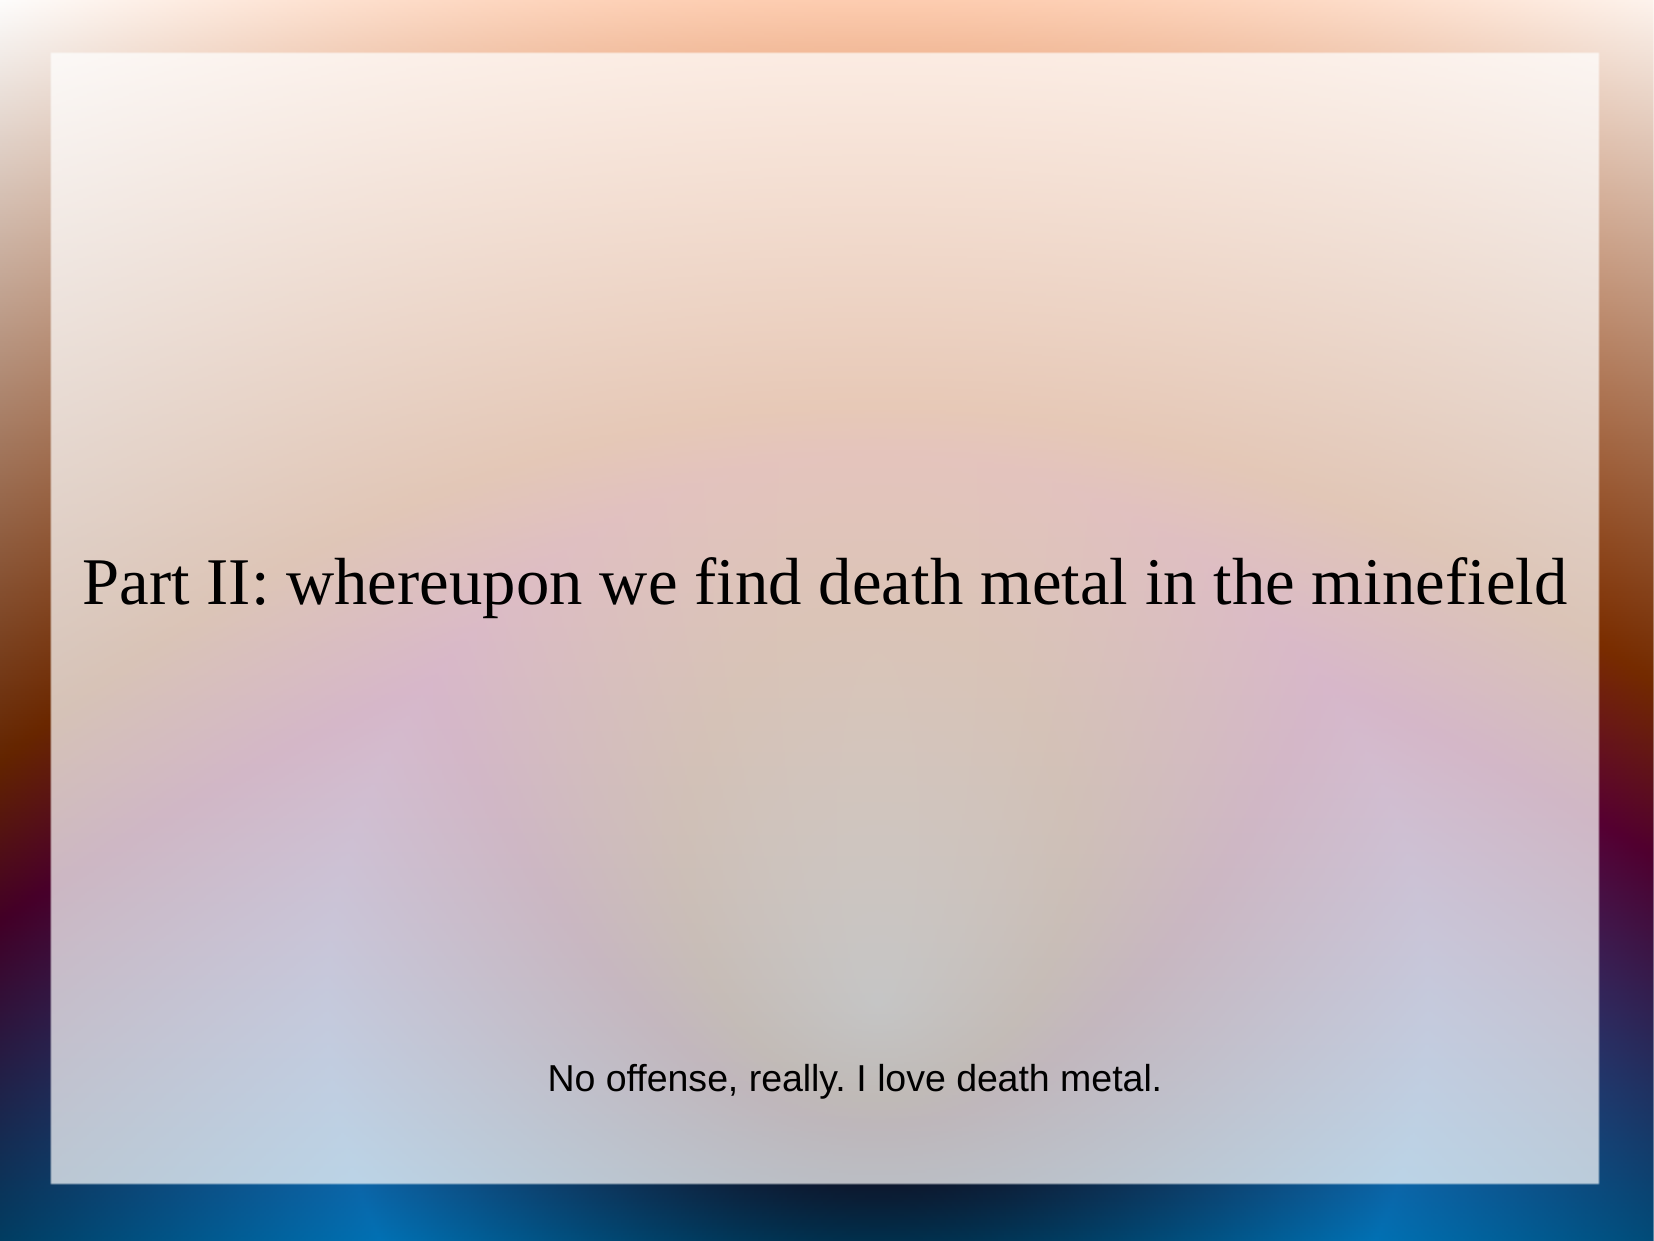

# Part II: whereupon we find death metal in the minefield
No offense, really. I love death metal.